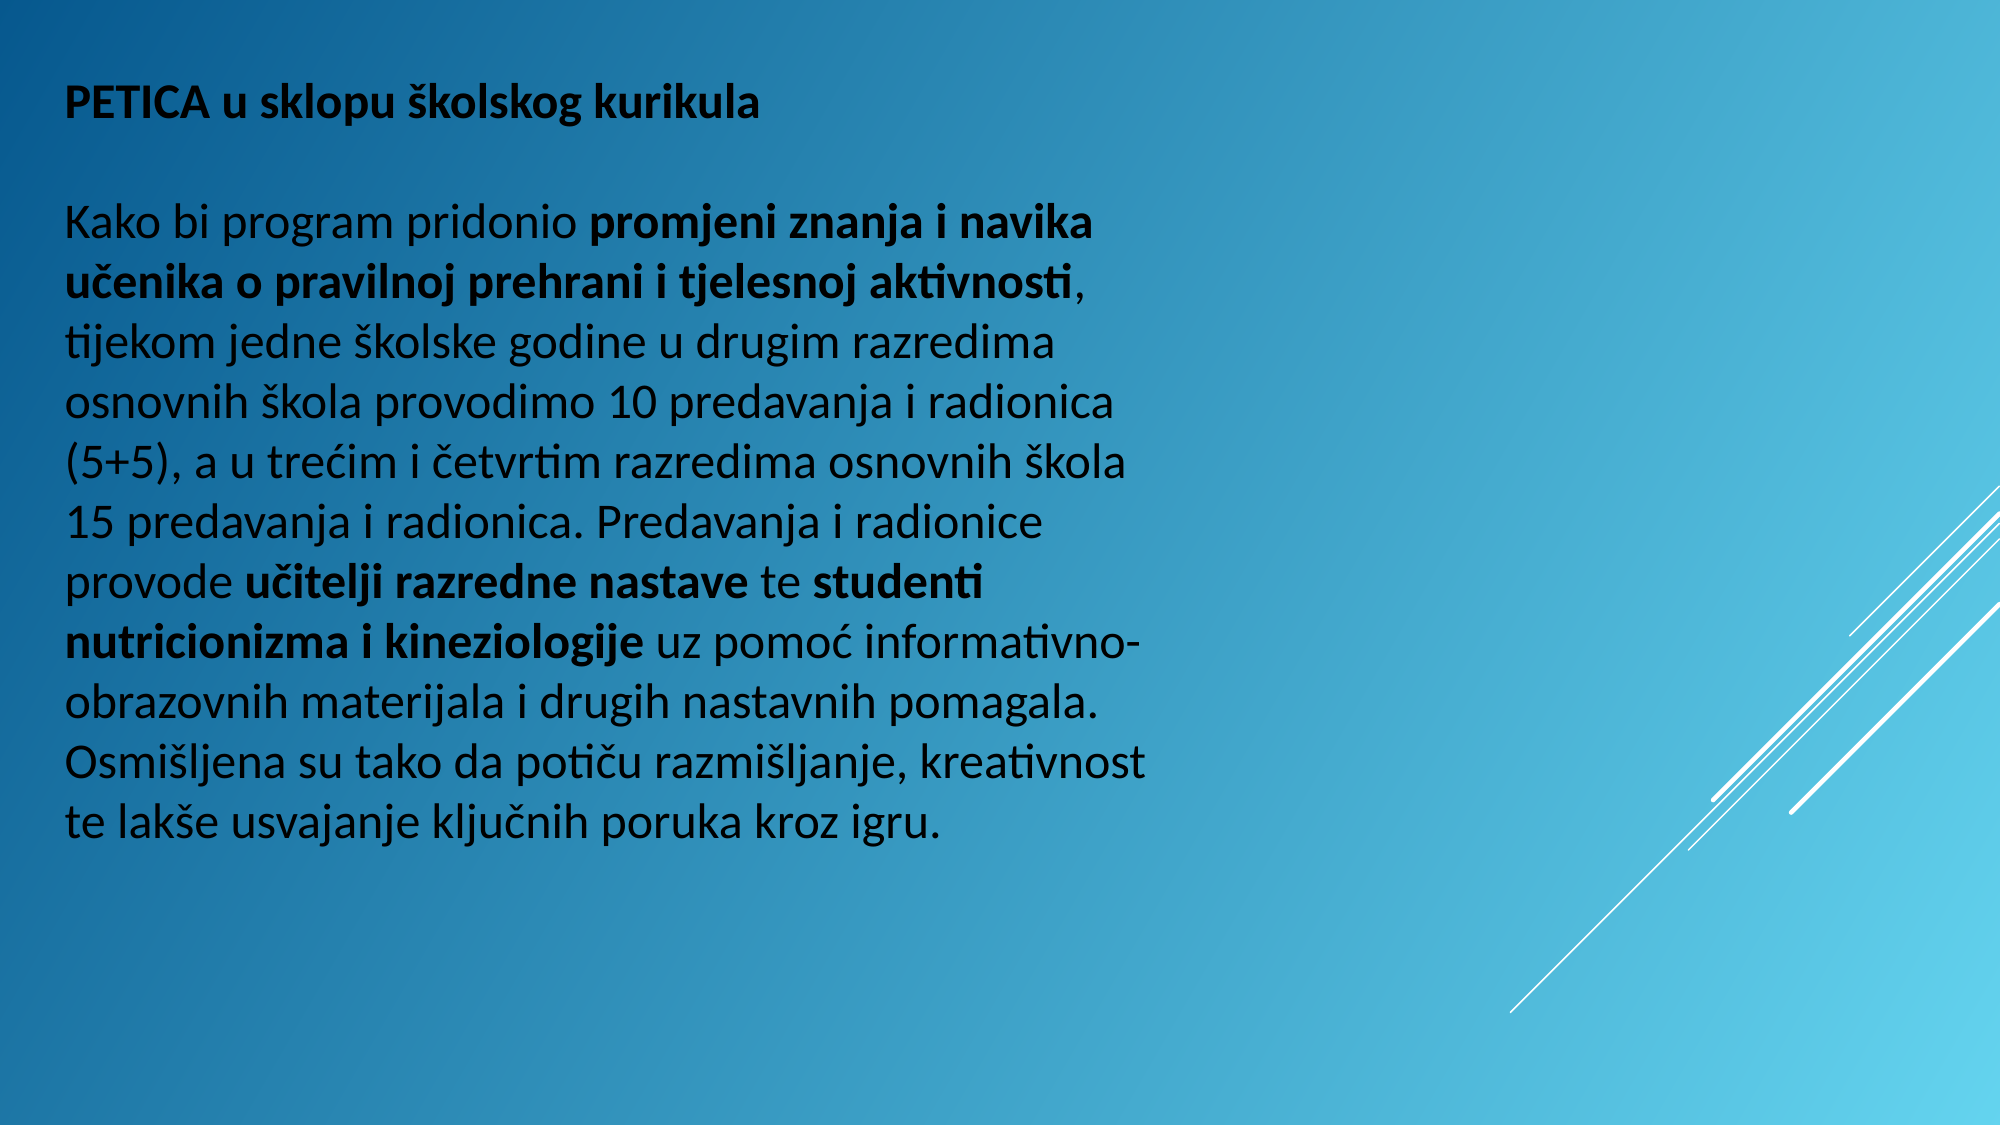

PETICA u sklopu školskog kurikula
Kako bi program pridonio promjeni znanja i navika učenika o pravilnoj prehrani i tjelesnoj aktivnosti, tijekom jedne školske godine u drugim razredima osnovnih škola provodimo 10 predavanja i radionica (5+5), a u trećim i četvrtim razredima osnovnih škola 15 predavanja i radionica. Predavanja i radionice provode učitelji razredne nastave te studenti nutricionizma i kineziologije uz pomoć informativno-obrazovnih materijala i drugih nastavnih pomagala. Osmišljena su tako da potiču razmišljanje, kreativnost te lakše usvajanje ključnih poruka kroz igru.